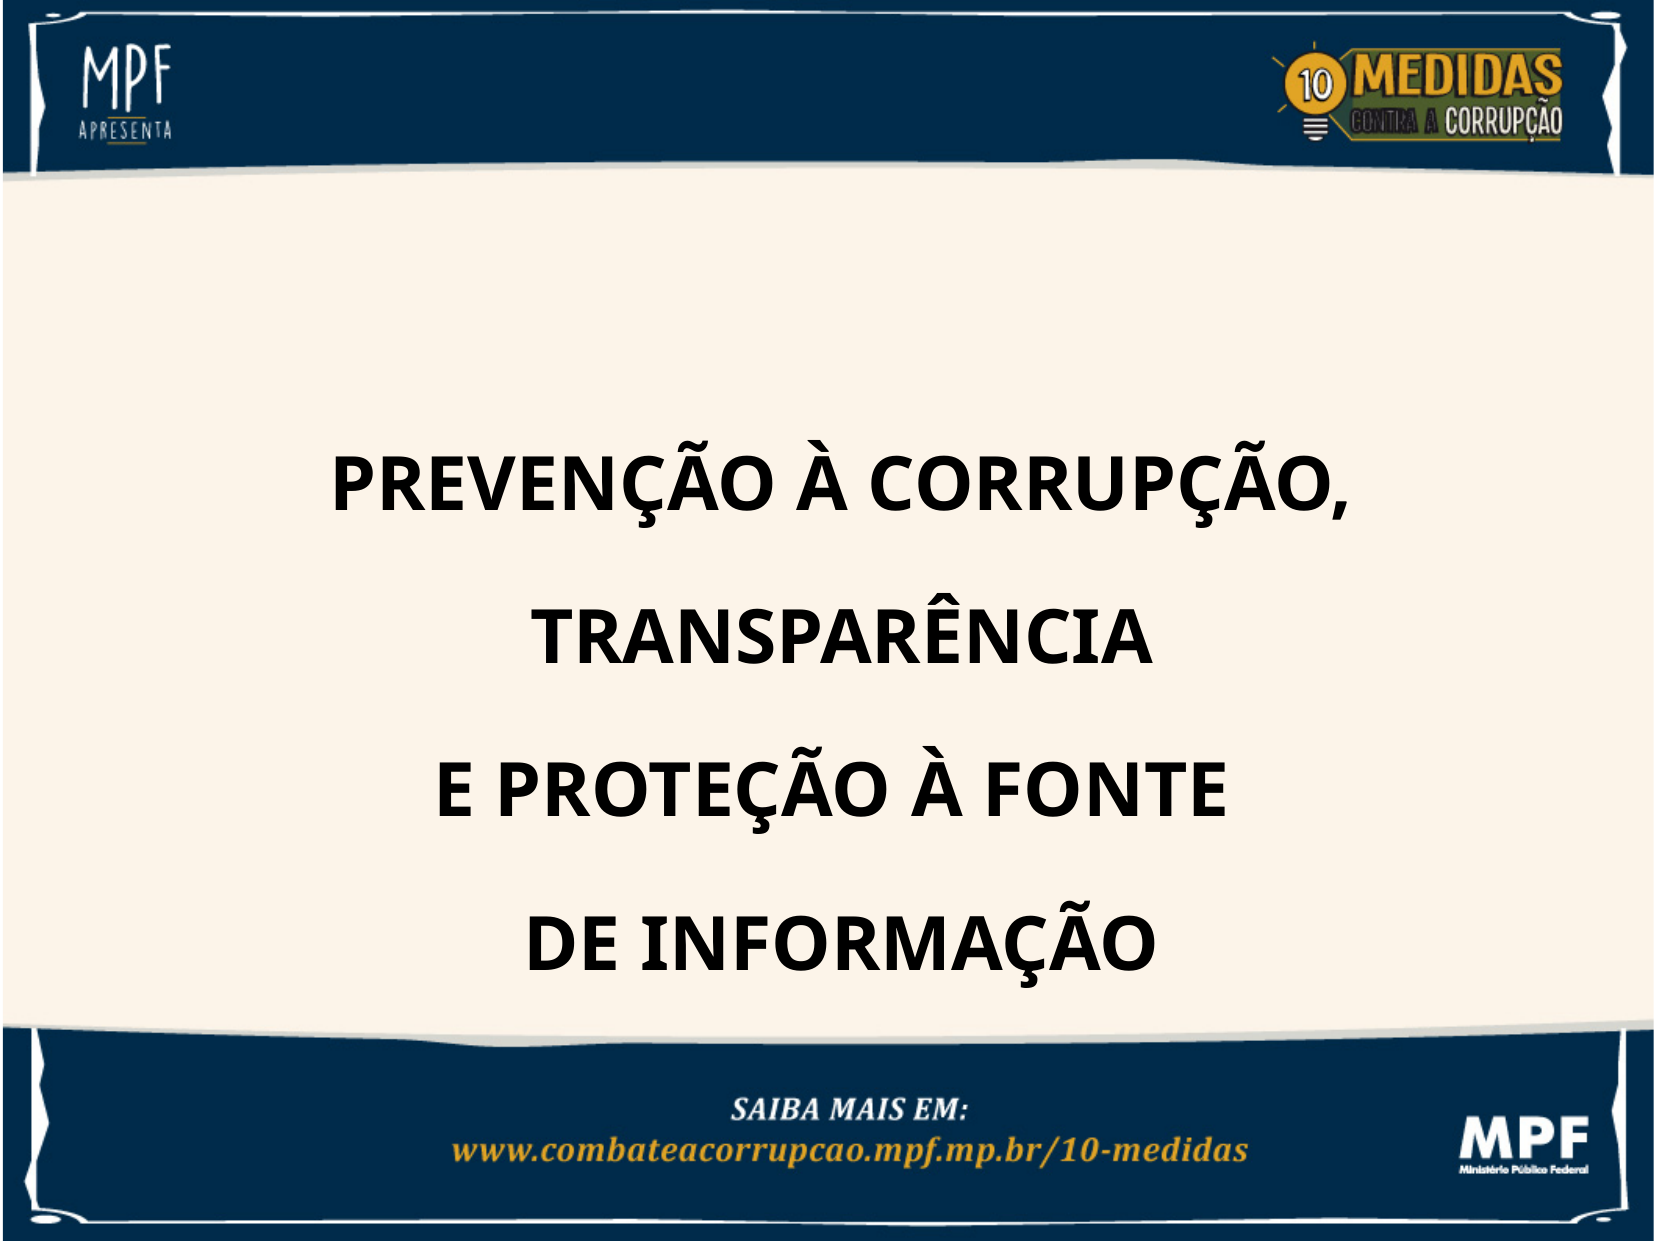

PREVENÇÃO À CORRUPÇÃO,
TRANSPARÊNCIA
E PROTEÇÃO À FONTE
DE INFORMAÇÃO